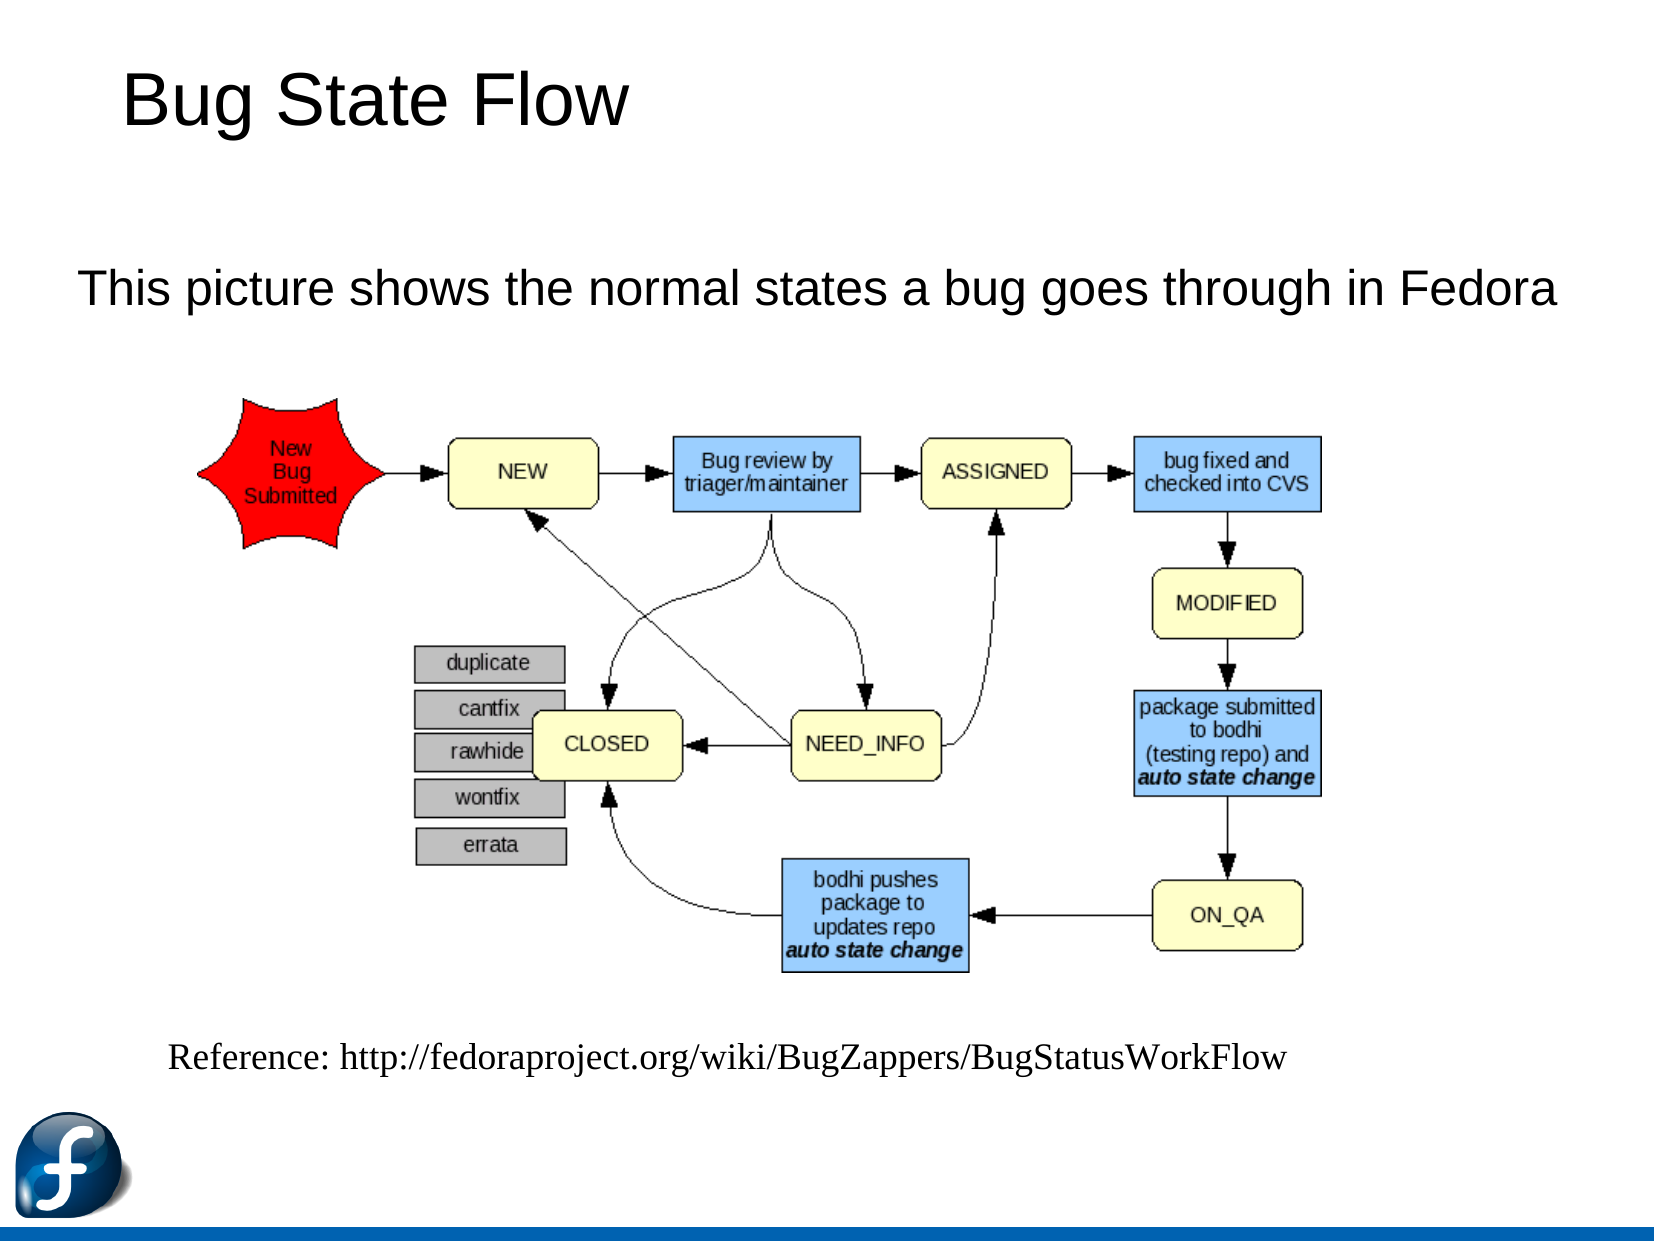

# Bug State Flow
This picture shows the normal states a bug goes through in Fedora
Reference: http://fedoraproject.org/wiki/BugZappers/BugStatusWorkFlow